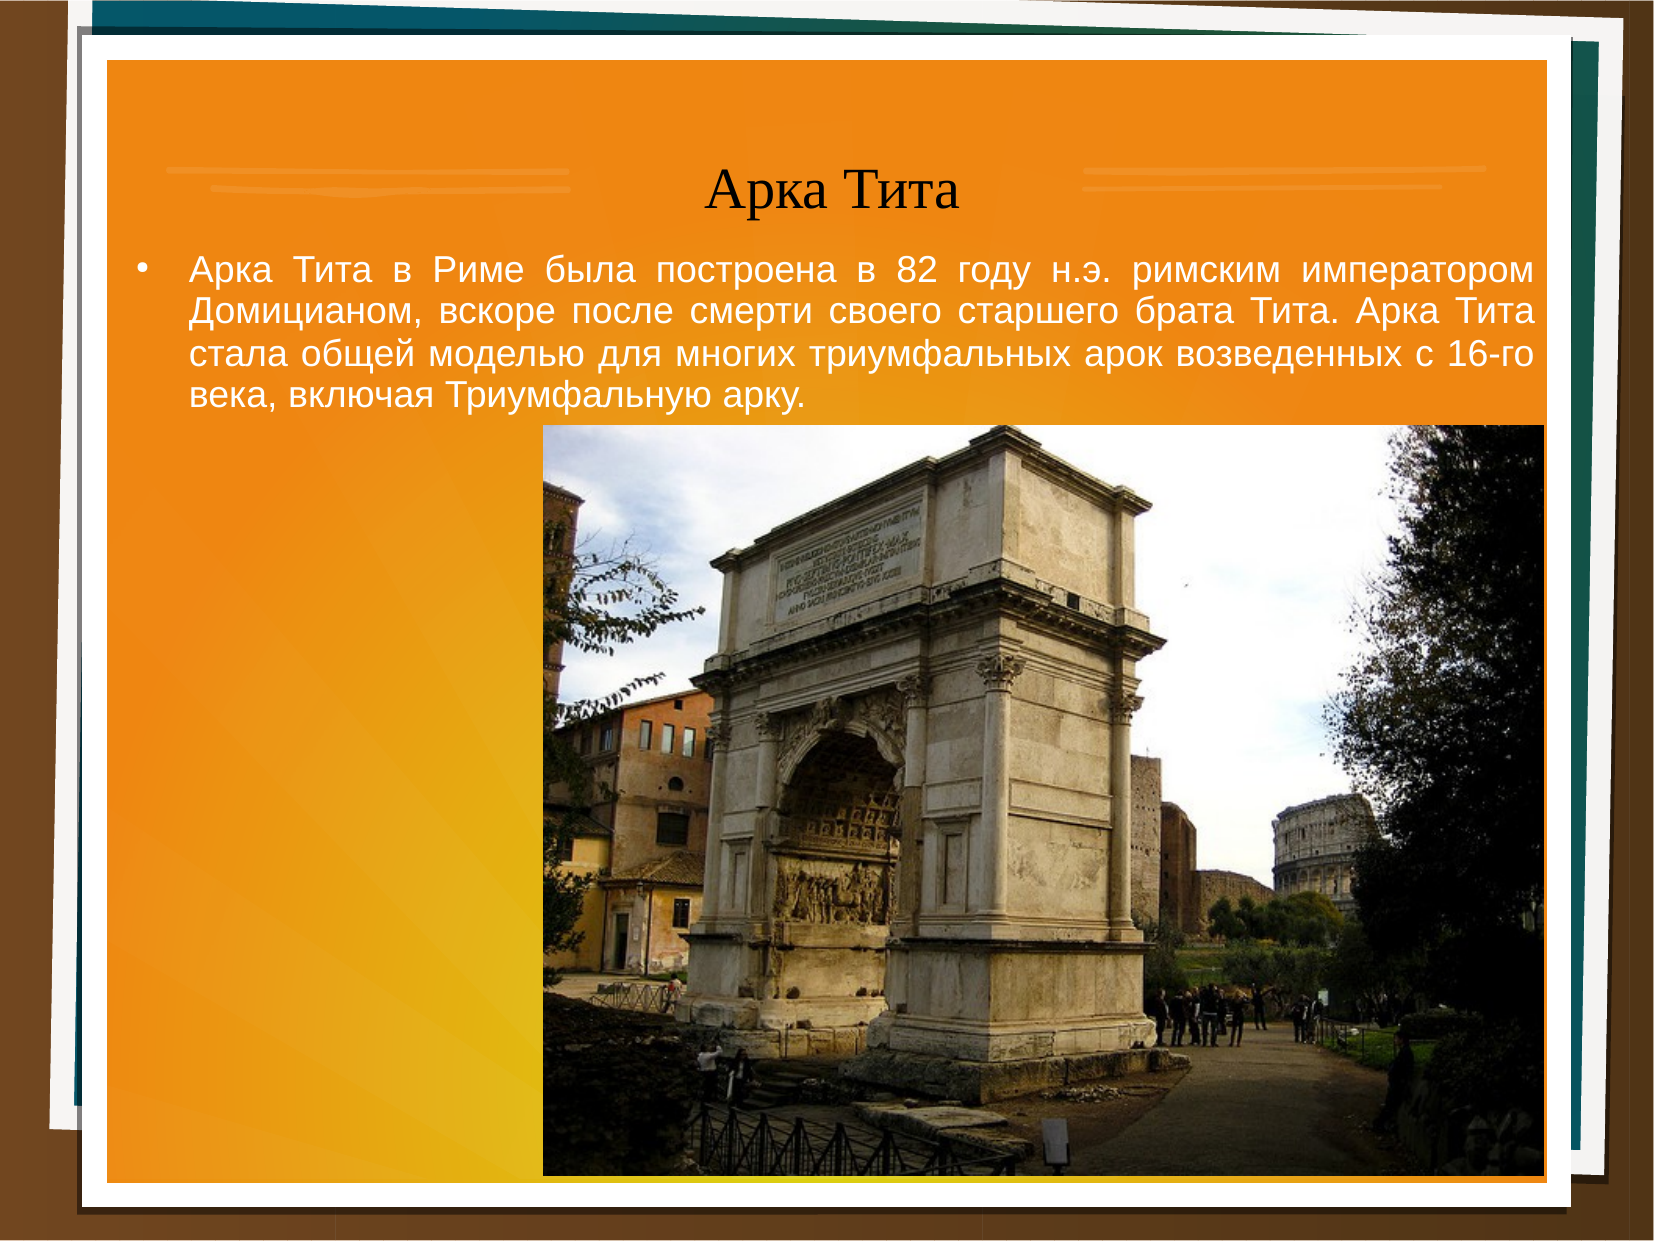

# Арка Тита
Арка Тита в Риме была построена в 82 году н.э. римским императором Домицианом, вскоре после смерти своего старшего брата Тита. Арка Тита стала общей моделью для многих триумфальных арок возведенных с 16-го века, включая Триумфальную арку.